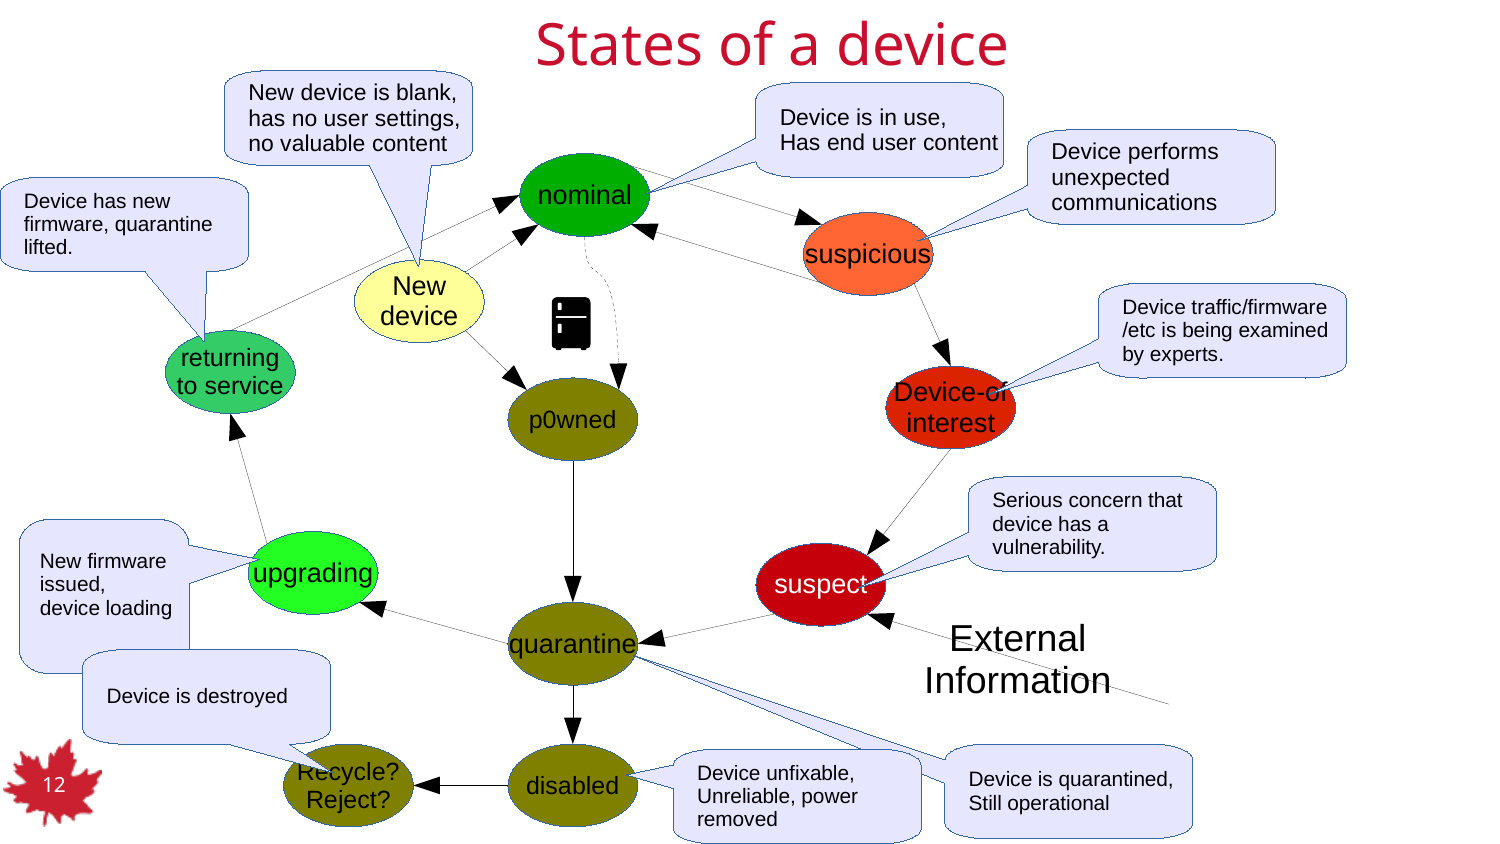

# States of a device
New device is blank,
has no user settings,
no valuable content
Device is in use,
Has end user content
Device performs
unexpected
communications
nominal
Device has new
firmware, quarantine
lifted.
suspicious
New
device
Device traffic/firmware
/etc is being examined
by experts.
returning
to service
Device-of
interest
p0wned
Serious concern that
device has a
vulnerability.
New firmware
issued,
device loading
upgrading
suspect
quarantine
Device is destroyed
Recycle?
Reject?
disabled
Device is quarantined,
Still operational
Device unfixable,
Unreliable, power
removed